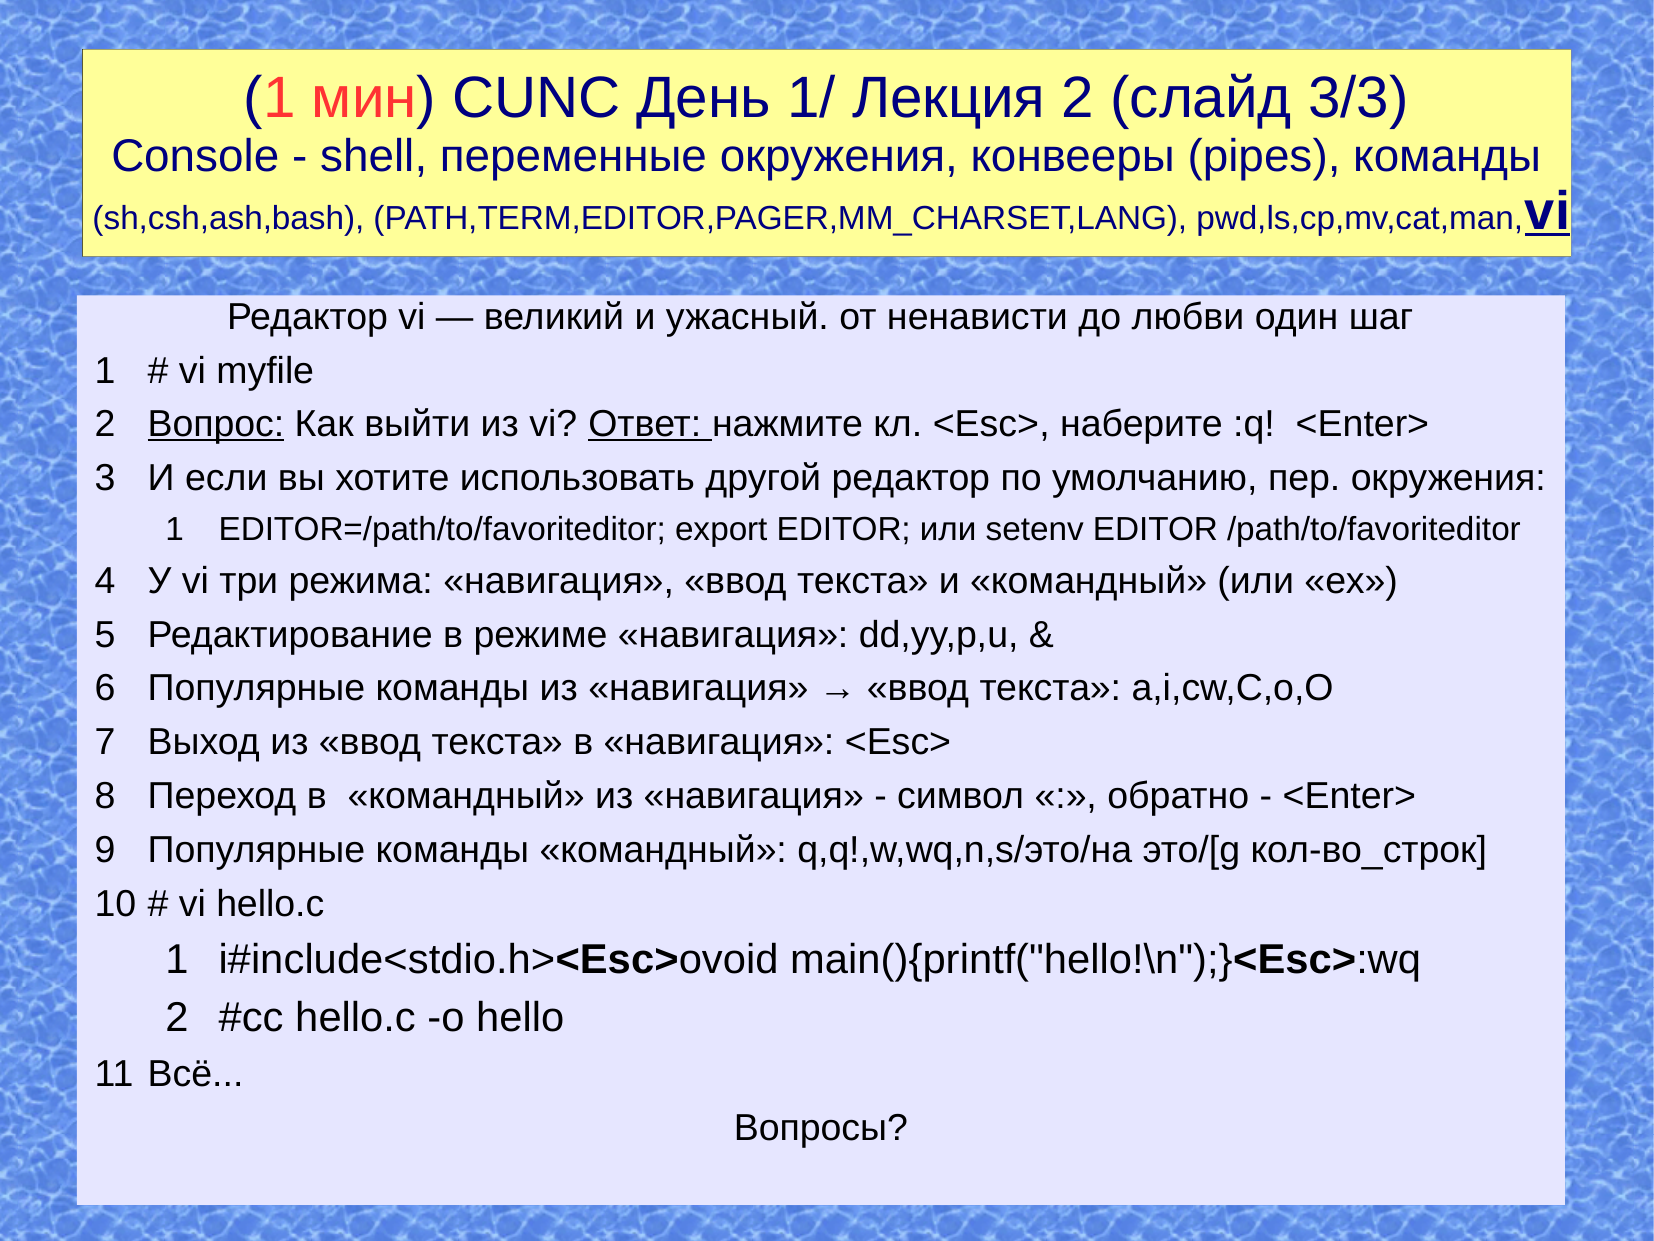

# (1 мин) CUNC День 1/ Лекция 2 (слайд 3/3) Console - shell, переменные окружения, конвееры (pipes), команды (sh,csh,ash,bash), (PATH,TERM,EDITOR,PAGER,MM_CHARSET,LANG), pwd,ls,cp,mv,cat,man,vi
Редактор vi — великий и ужасный. от ненависти до любви один шаг
# vi myfile
Вопрос: Как выйти из vi? Ответ: нажмите кл. <Esc>, наберите :q! <Enter>
И если вы хотите использовать другой редактор по умолчанию, пер. окружения:
EDITOR=/path/to/favoriteditor; export EDITOR; или setenv EDITOR /path/to/favoriteditor
У vi три режима: «навигация», «ввод текста» и «командный» (или «ex»)
Редактирование в режиме «навигация»: dd,yy,p,u, &
Популярные команды из «навигация» → «ввод текста»: a,i,cw,C,o,O
Выход из «ввод текста» в «навигация»: <Esc>
Переход в «командный» из «навигация» - символ «:», обратно - <Enter>
Популярные команды «командный»: q,q!,w,wq,n,s/это/на это/[g кол-во_cтрок]
# vi hello.c
i#include<stdio.h><Esc>ovoid main(){printf("hello!\n");}<Esc>:wq
#cc hello.c -o hello
Всё...
Вопросы?